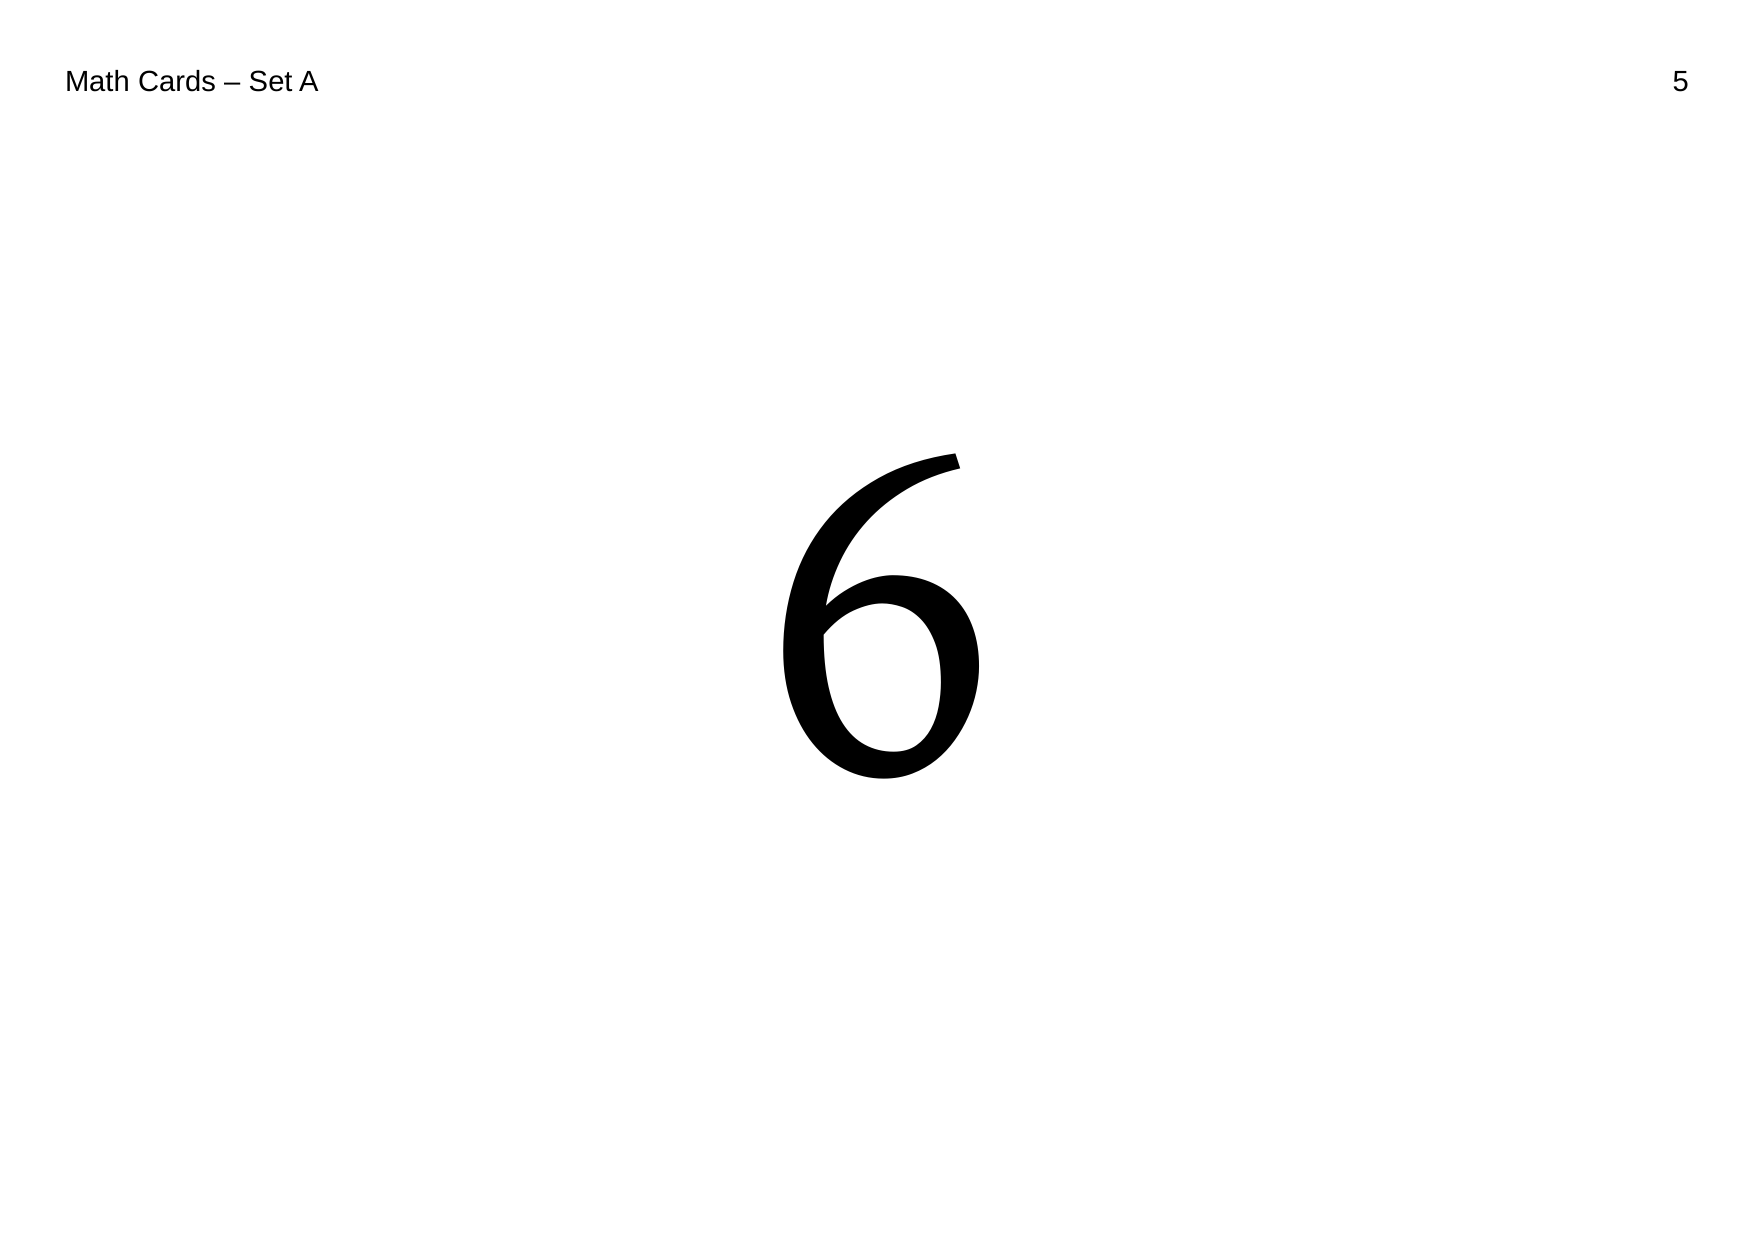

Math Cards – Set A
5
6